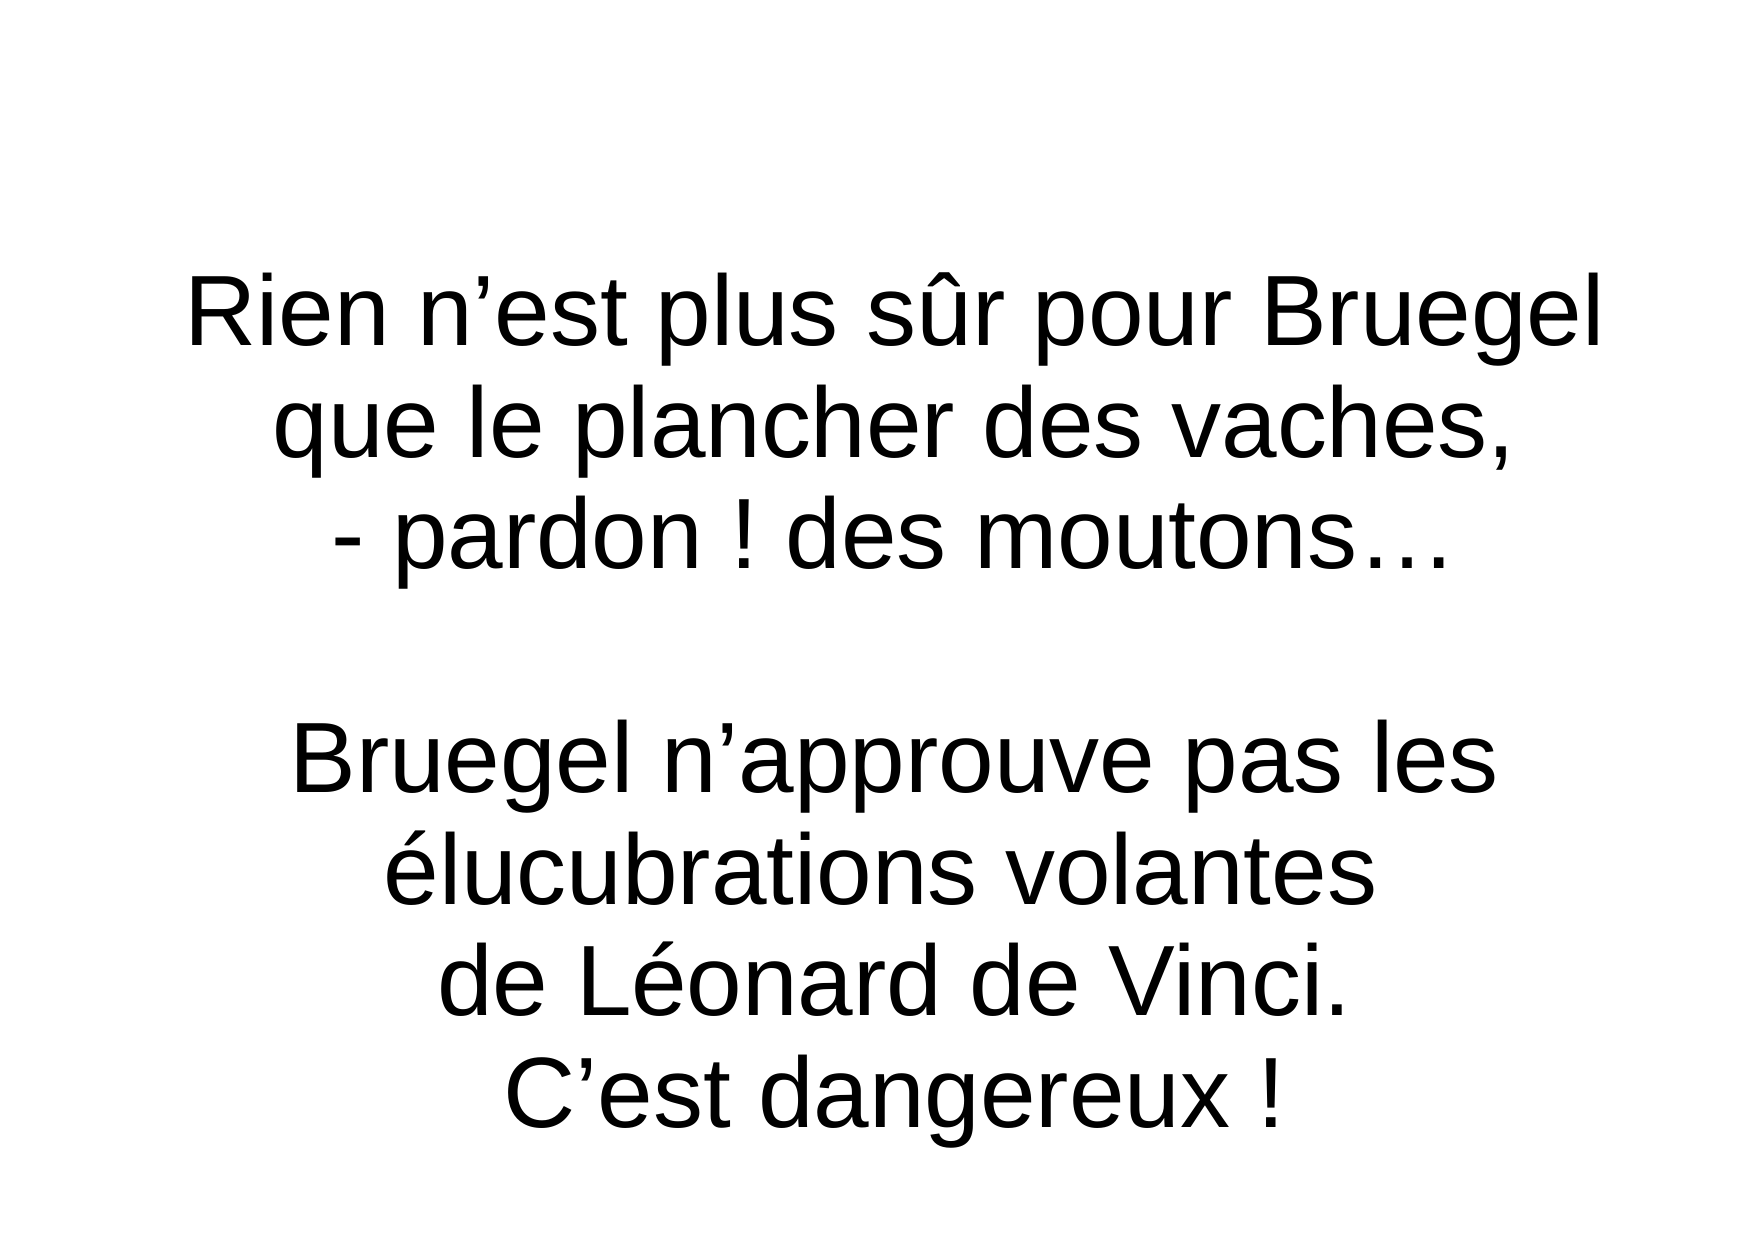

Rien n’est plus sûr pour Bruegel que le plancher des vaches,
- pardon ! des moutons…
Bruegel n’approuve pas les élucubrations volantes
de Léonard de Vinci.
C’est dangereux !